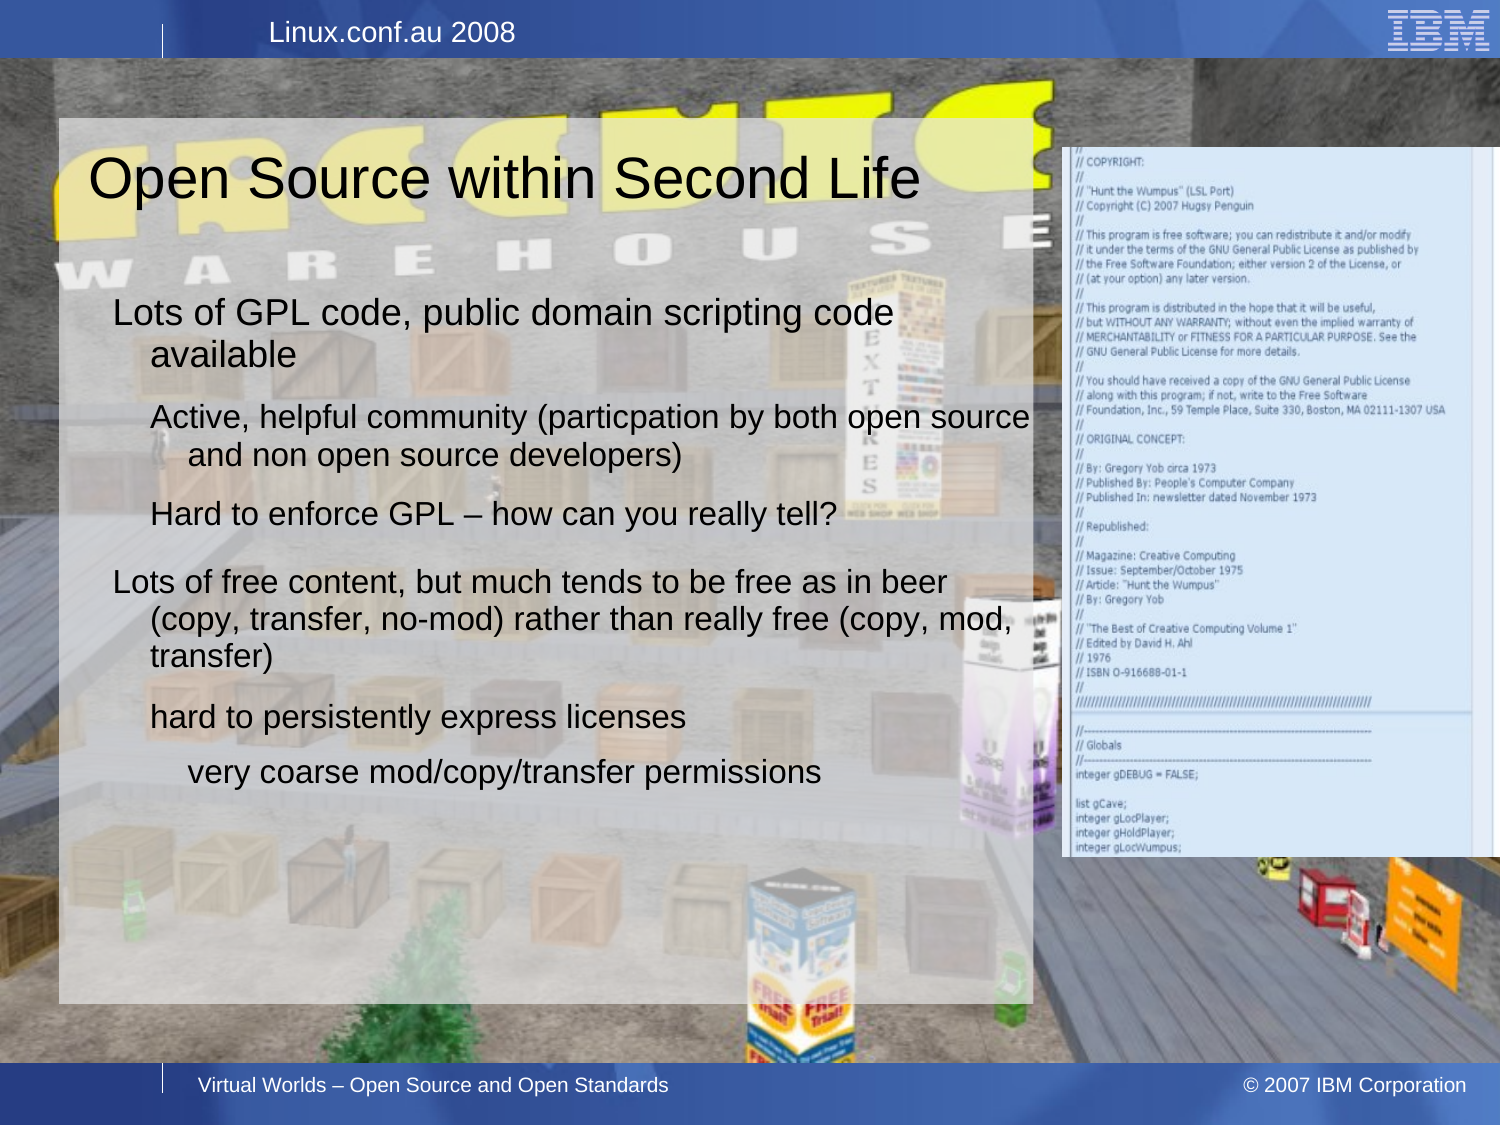

# Open Source within Second Life
Lots of GPL code, public domain scripting code available
Active, helpful community (particpation by both open source and non open source developers)
Hard to enforce GPL – how can you really tell?
Lots of free content, but much tends to be free as in beer (copy, transfer, no-mod) rather than really free (copy, mod, transfer)
hard to persistently express licenses
very coarse mod/copy/transfer permissions
6